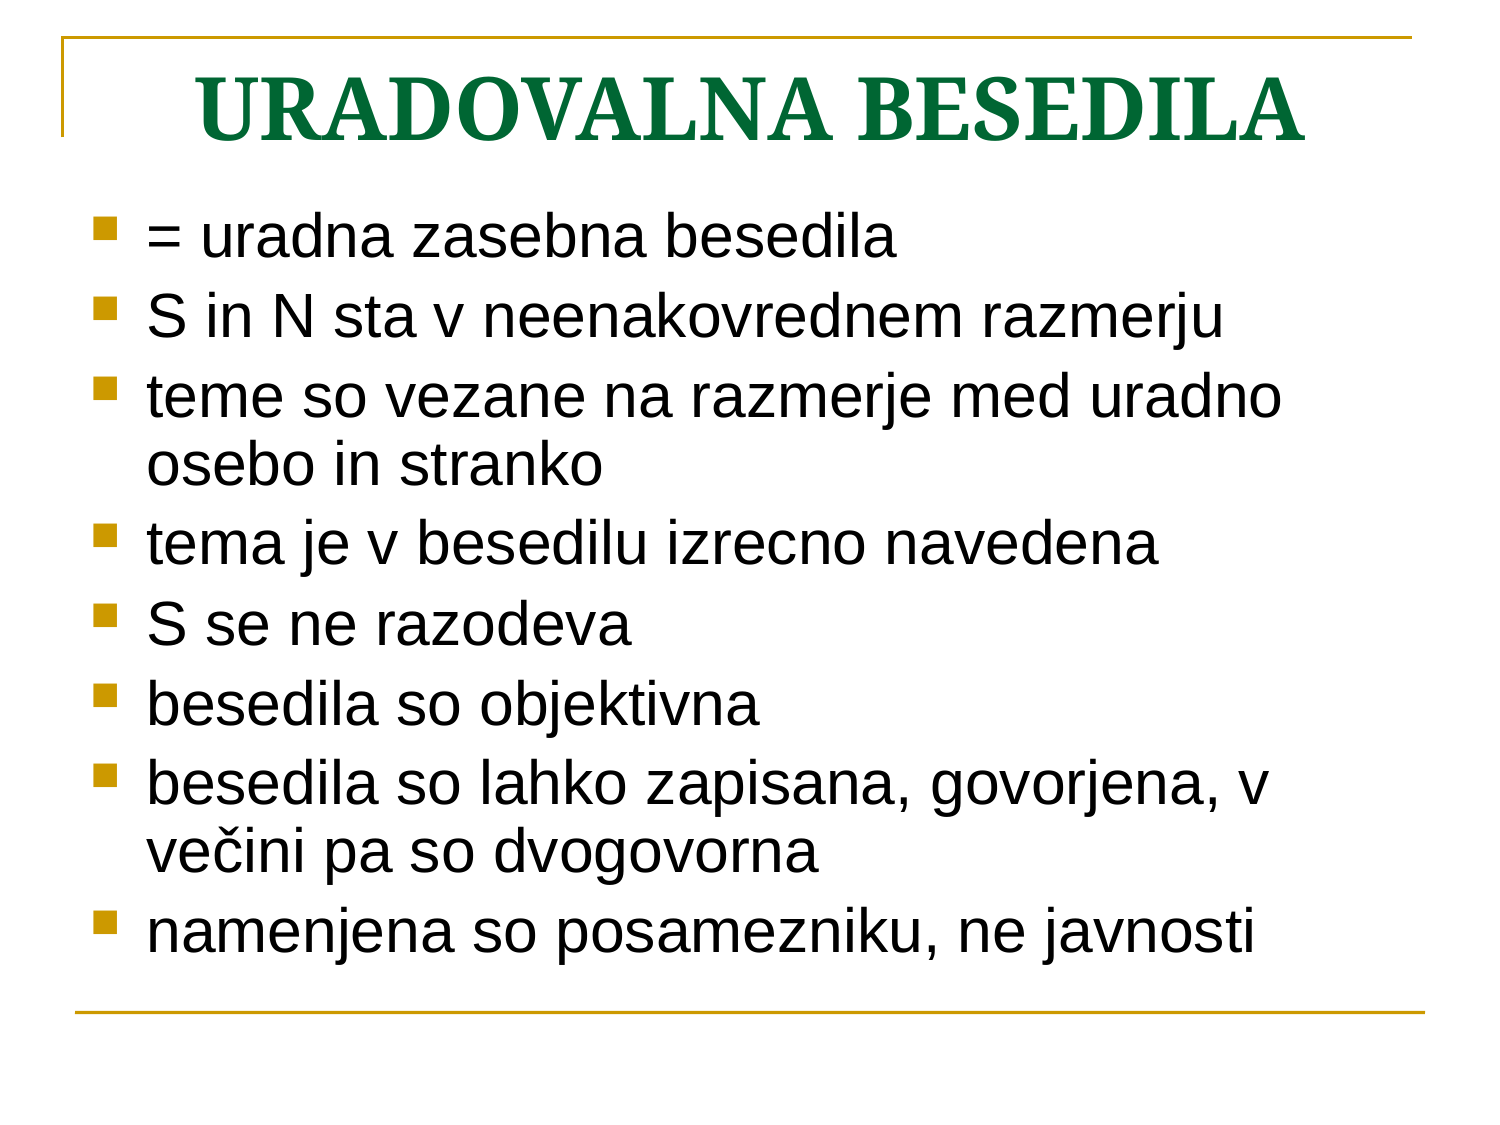

# URADOVALNA BESEDILA
= uradna zasebna besedila
S in N sta v neenakovrednem razmerju
teme so vezane na razmerje med uradno osebo in stranko
tema je v besedilu izrecno navedena
S se ne razodeva
besedila so objektivna
besedila so lahko zapisana, govorjena, v večini pa so dvogovorna
namenjena so posamezniku, ne javnosti